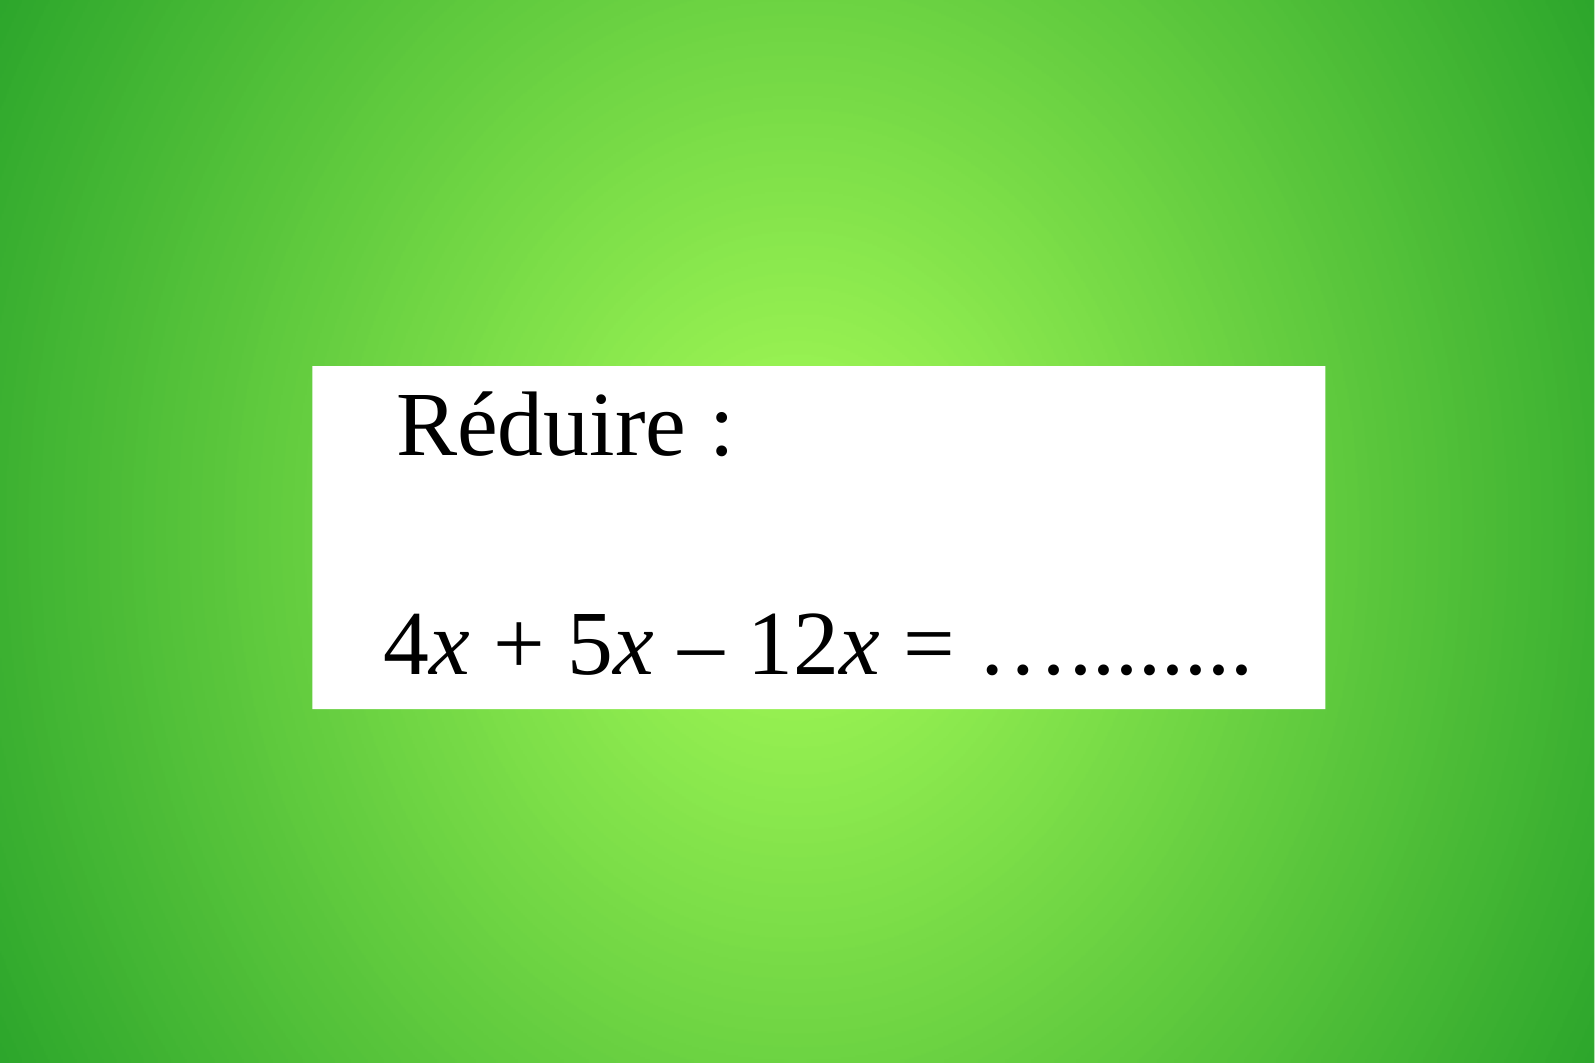

Réduire :
4x + 5x – 12x = …........